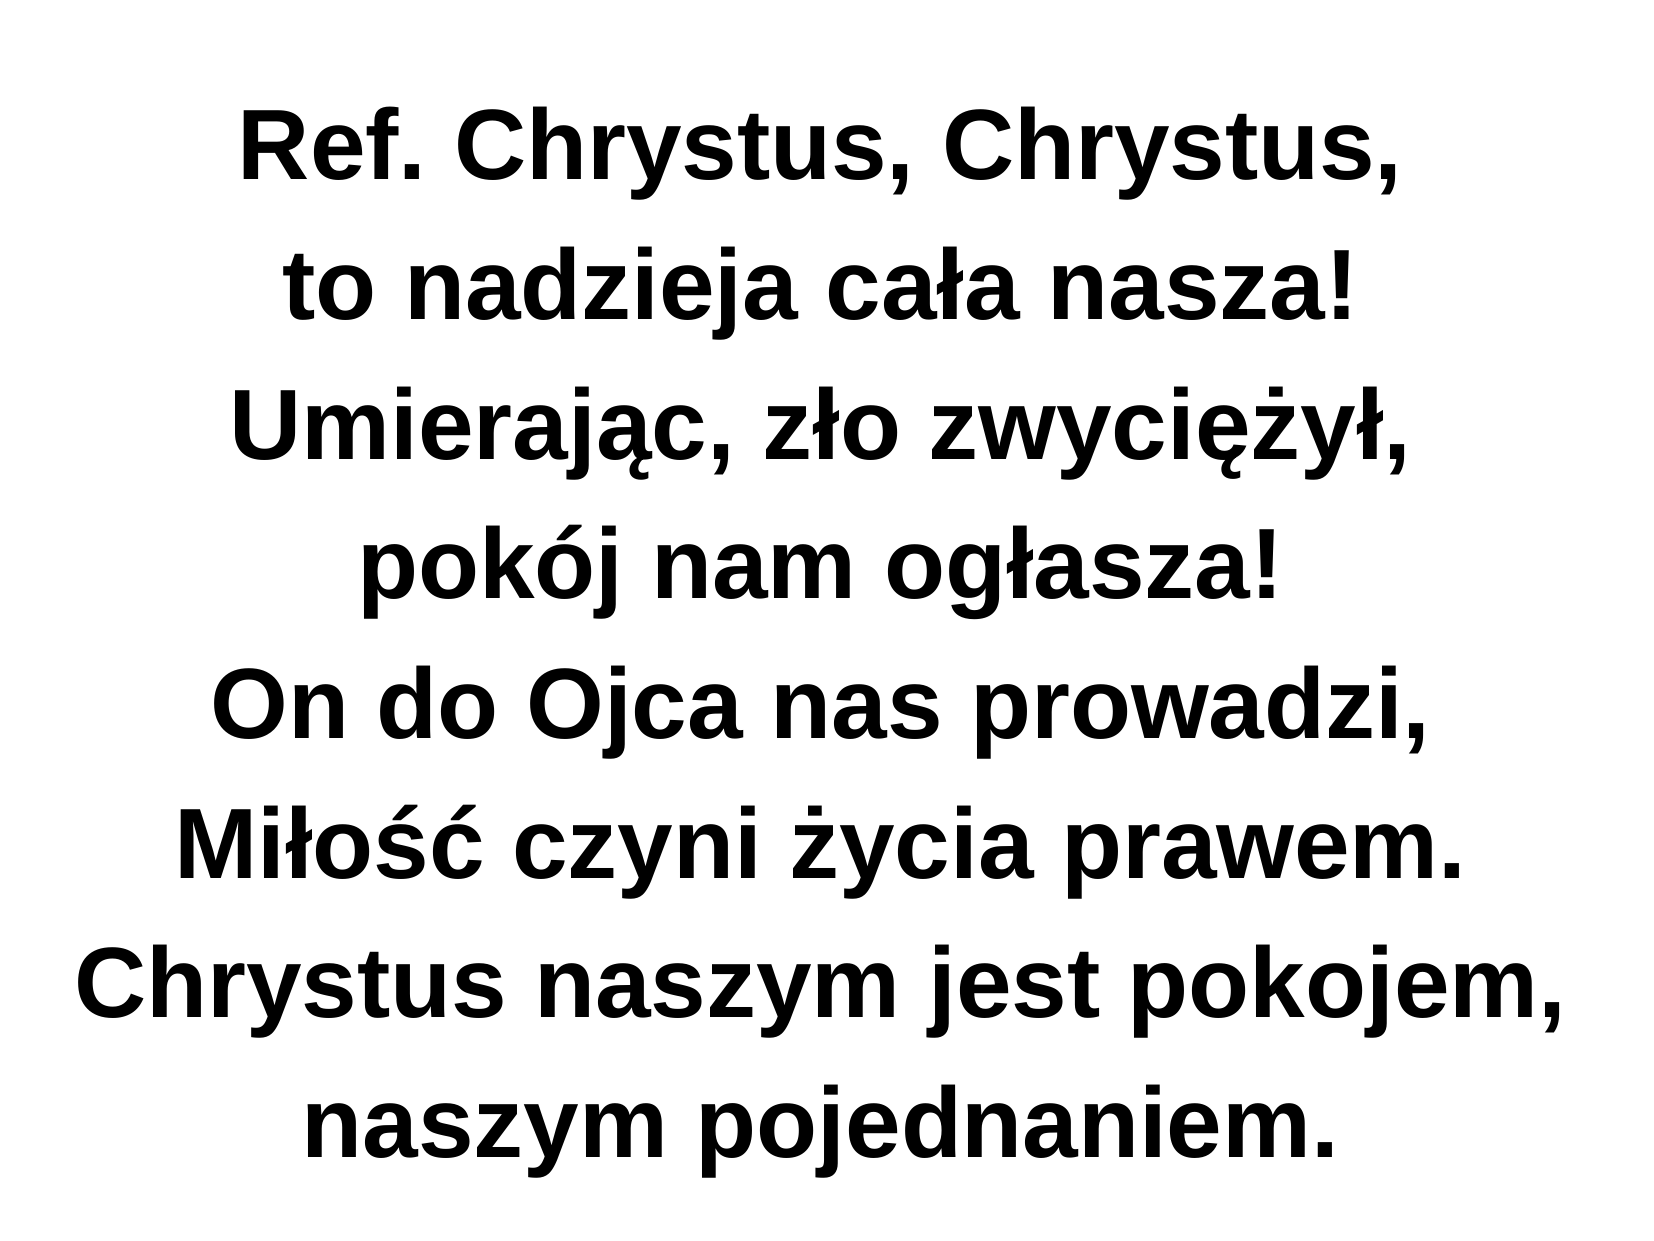

# Ref. Chrystus, Chrystus,
to nadzieja cała nasza!
Umierając, zło zwyciężył,
pokój nam ogłasza!
On do Ojca nas prowadzi,
Miłość czyni życia prawem.
Chrystus naszym jest pokojem,
naszym pojednaniem.